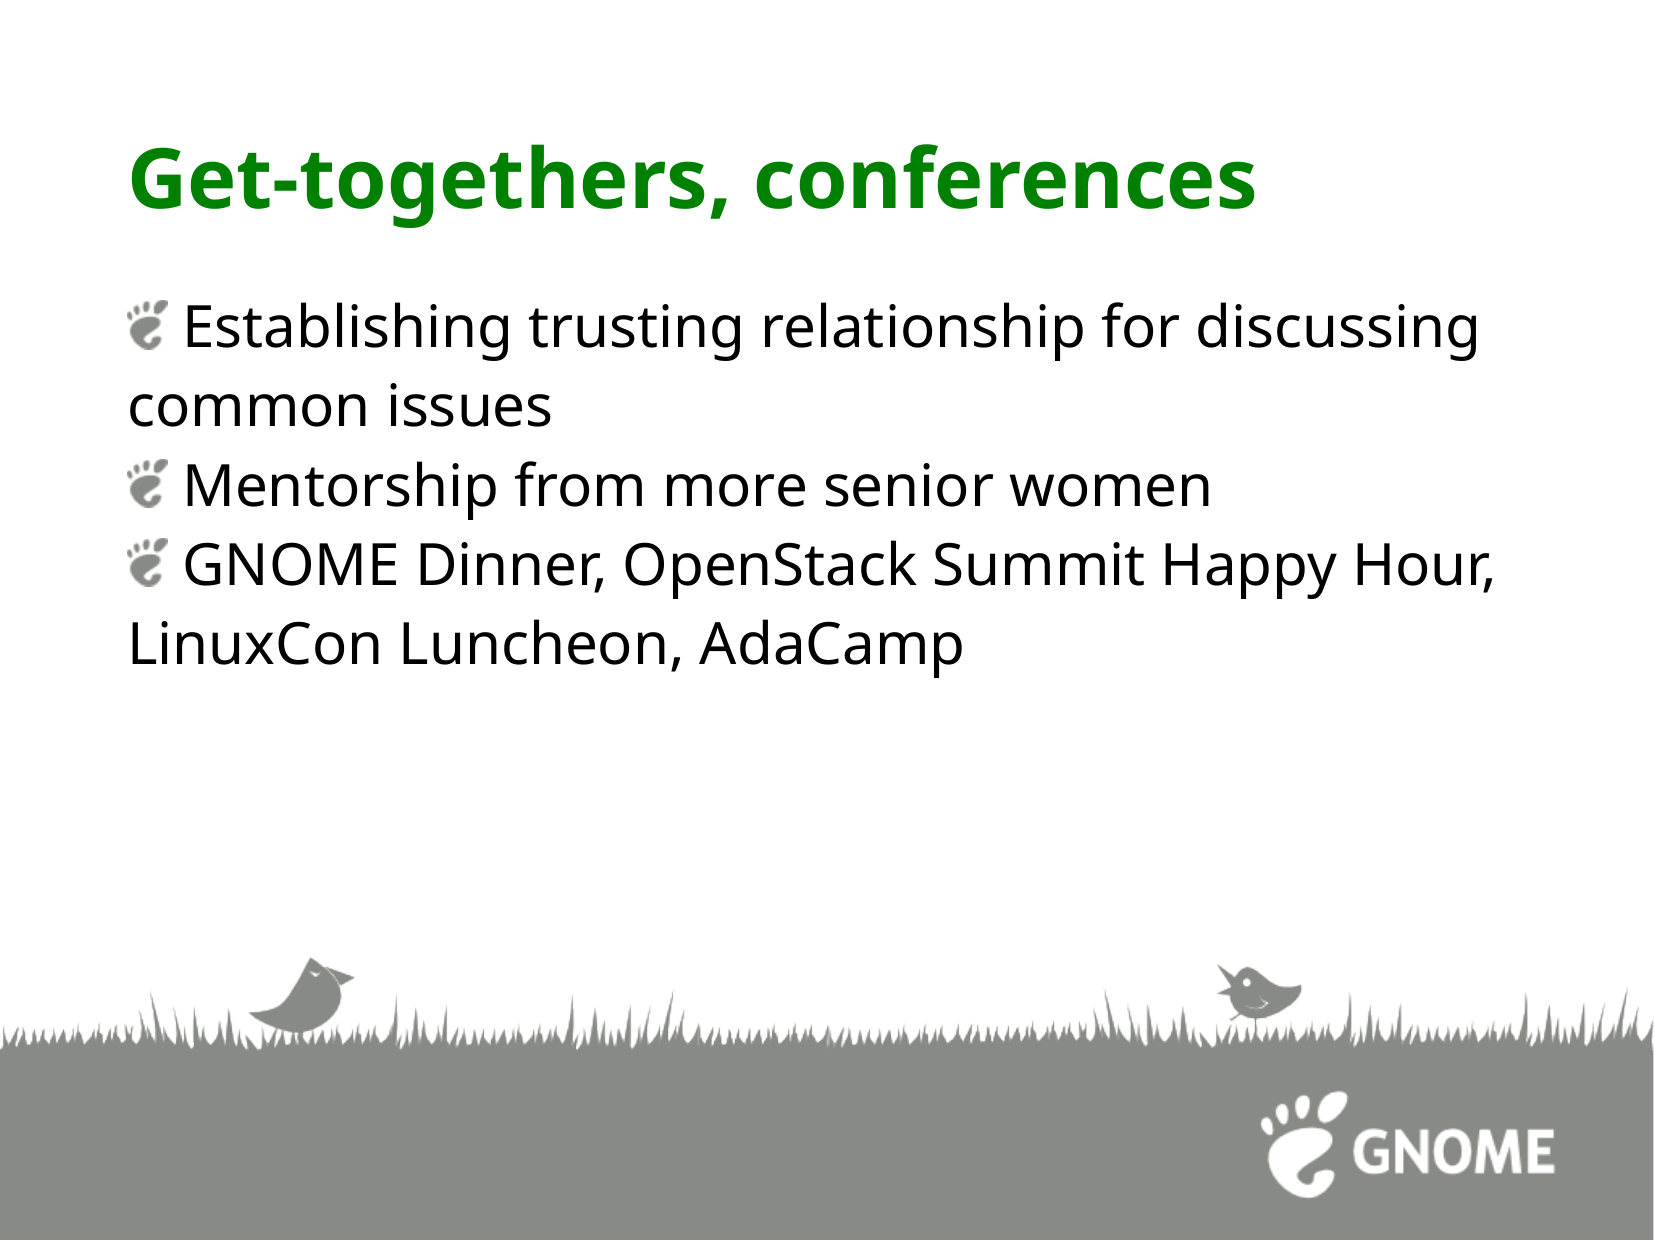

Get-togethers, conferences
 Establishing trusting relationship for discussing common issues
 Mentorship from more senior women
 GNOME Dinner, OpenStack Summit Happy Hour, LinuxCon Luncheon, AdaCamp